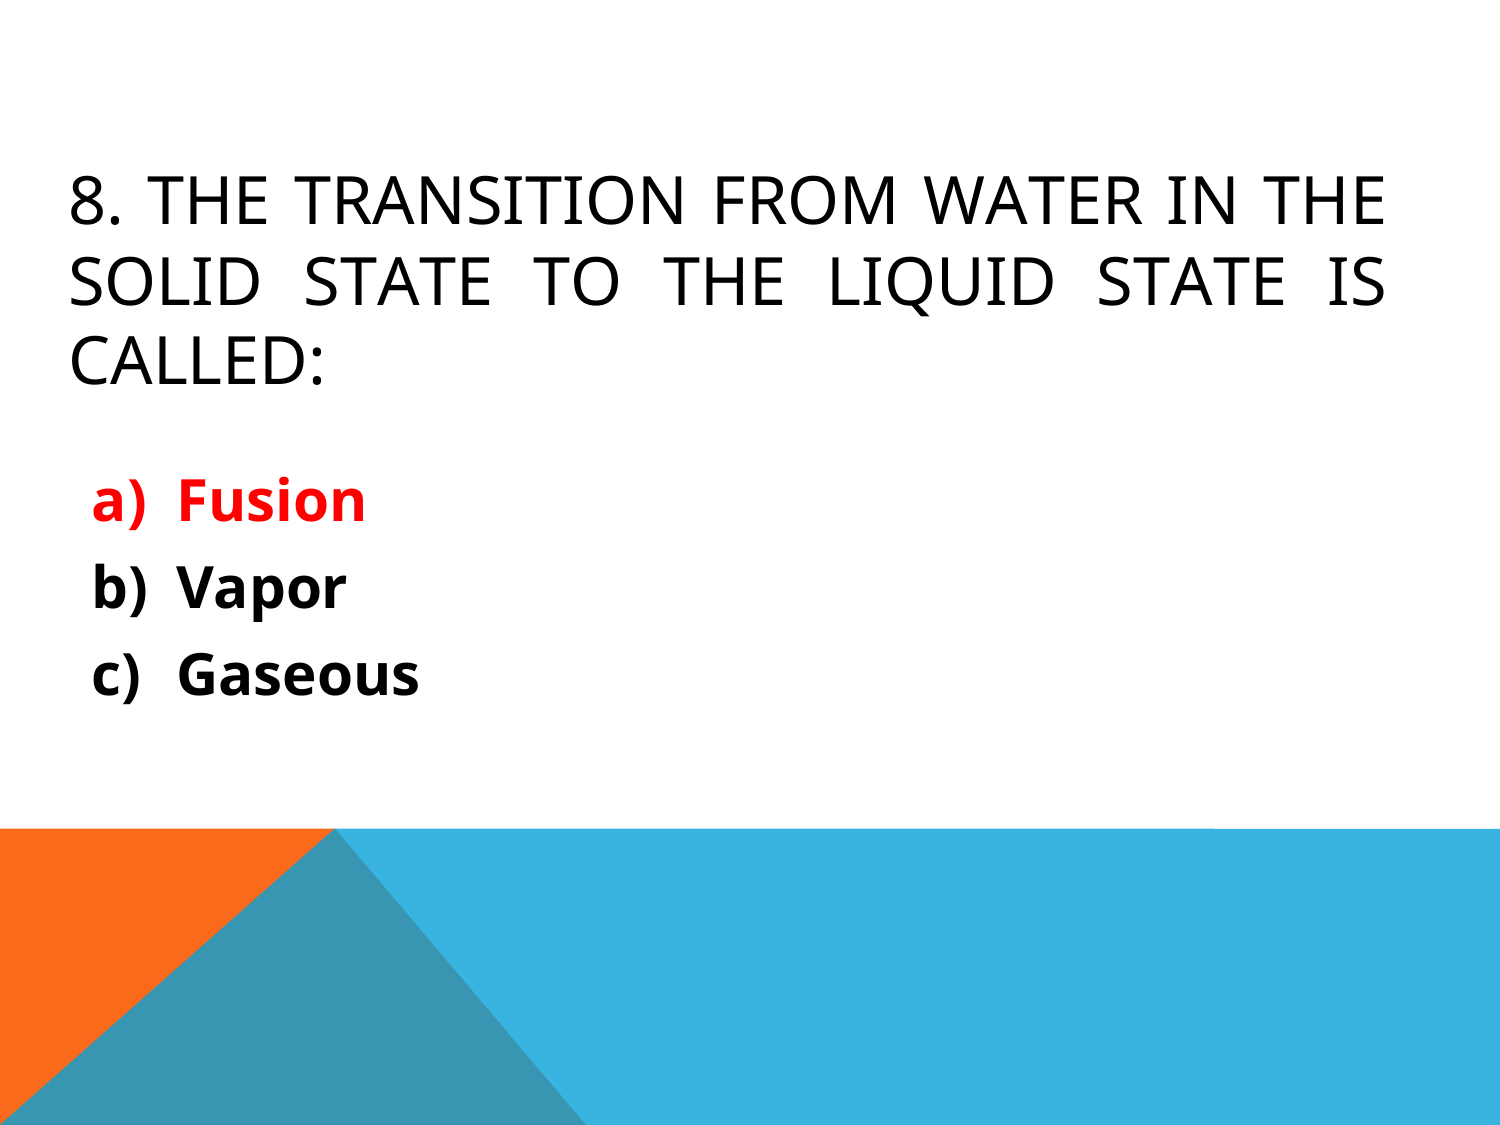

# 8. THE TRANSITION FROM WATER IN THE SOLID STATE TO THE LIQUID STATE IS CALLED:
Fusion
Vapor
Gaseous